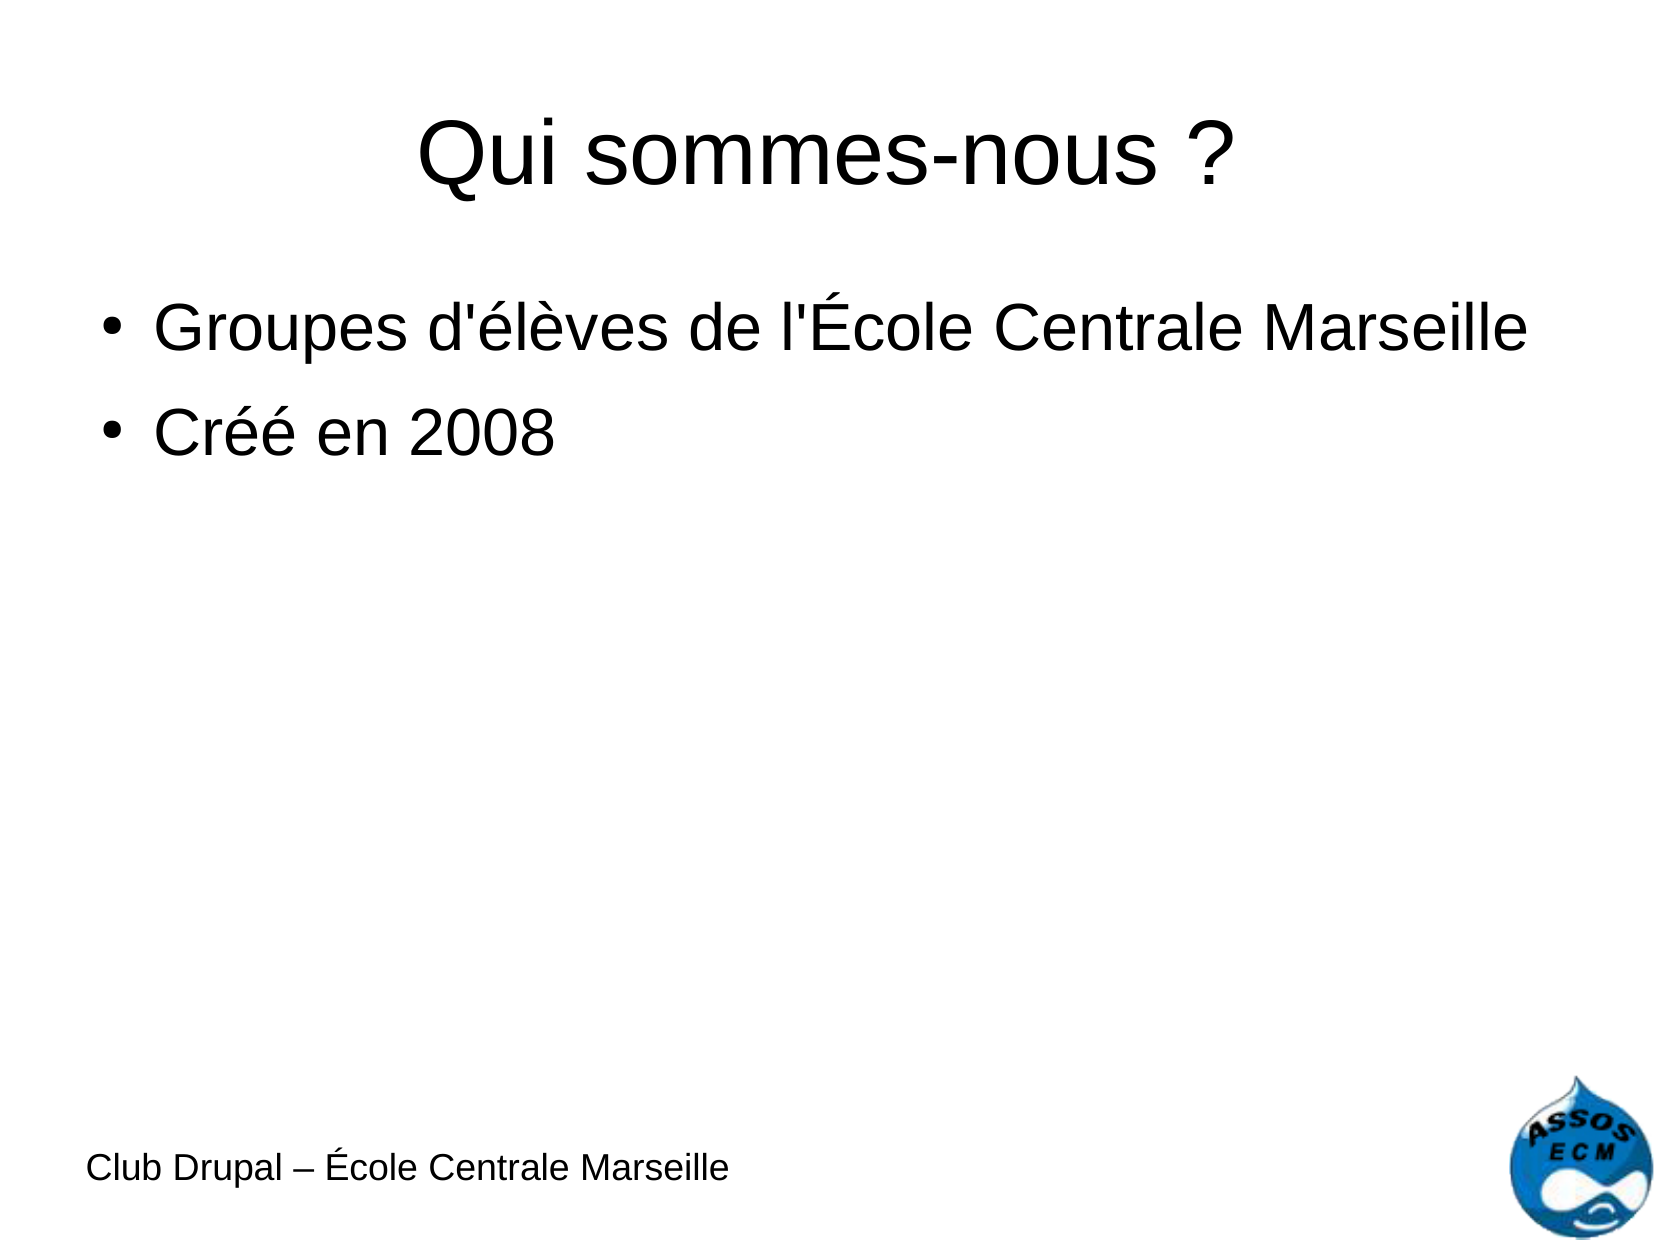

# Qui sommes-nous ?
Groupes d'élèves de l'École Centrale Marseille
Créé en 2008